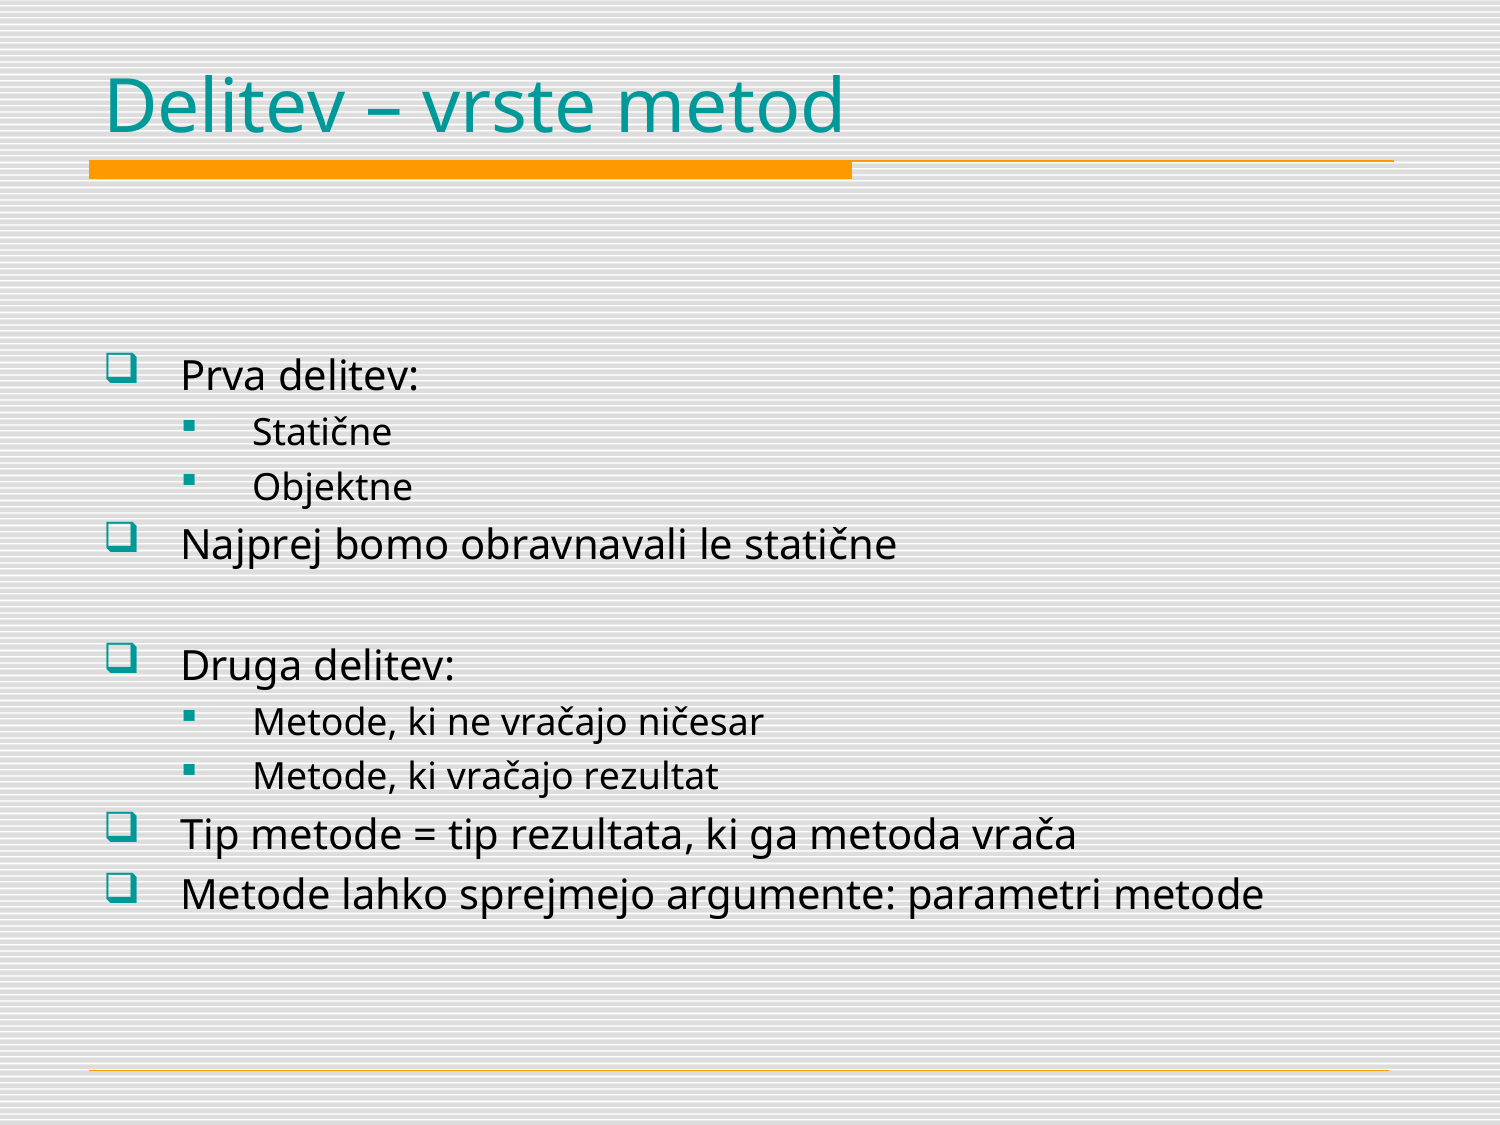

# Delitev – vrste metod
Prva delitev:
Statične
Objektne
Najprej bomo obravnavali le statične
Druga delitev:
Metode, ki ne vračajo ničesar
Metode, ki vračajo rezultat
Tip metode = tip rezultata, ki ga metoda vrača
Metode lahko sprejmejo argumente: parametri metode